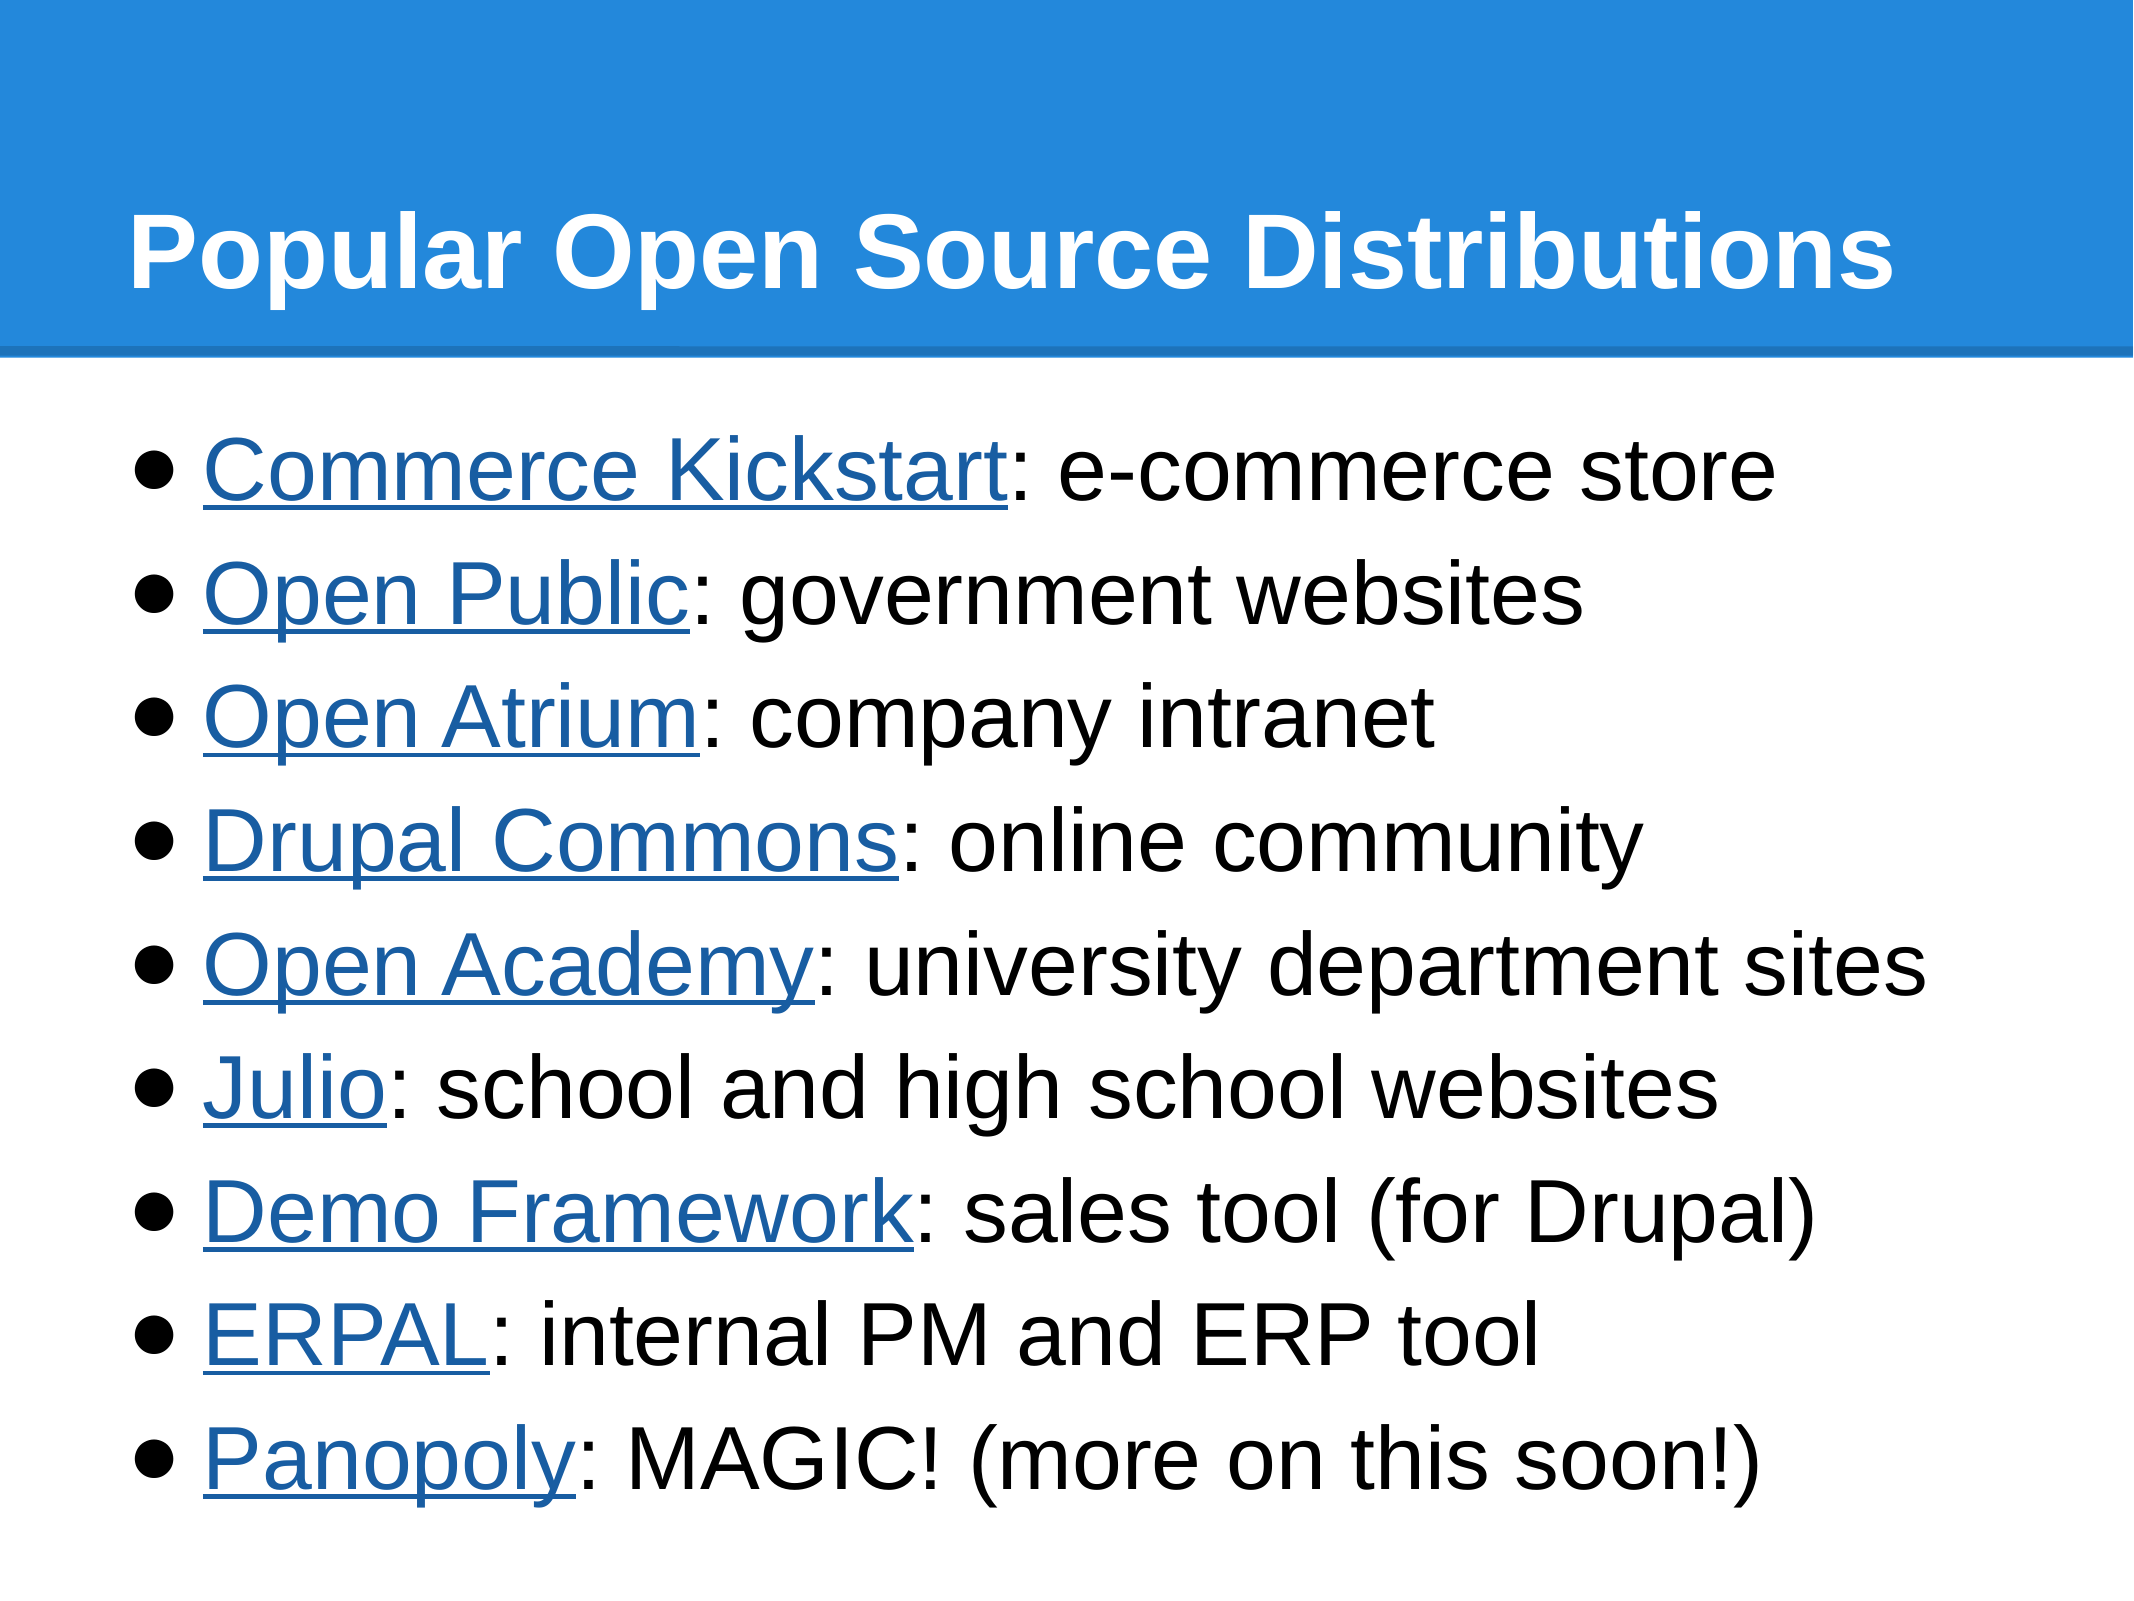

# Popular Open Source Distributions
Commerce Kickstart: e-commerce store
Open Public: government websites
Open Atrium: company intranet
Drupal Commons: online community
Open Academy: university department sites
Julio: school and high school websites
Demo Framework: sales tool (for Drupal)
ERPAL: internal PM and ERP tool
Panopoly: MAGIC! (more on this soon!)